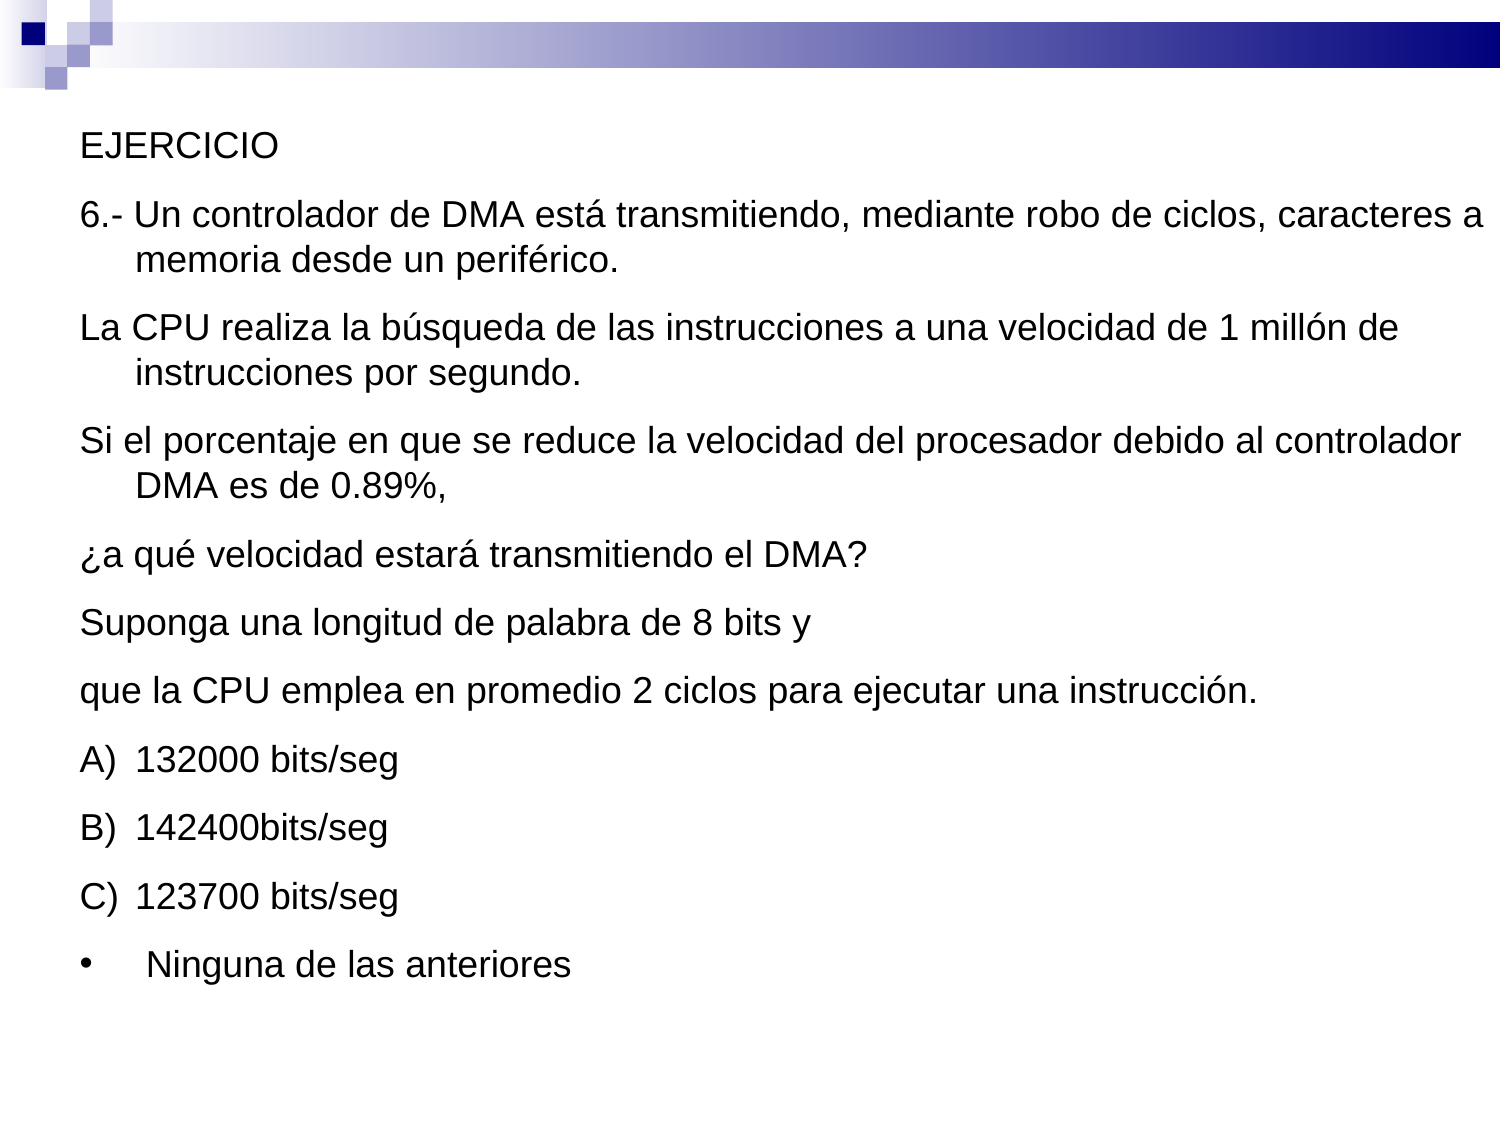

EJERCICIO
6.- Un controlador de DMA está transmitiendo, mediante robo de ciclos, caracteres a memoria desde un periférico.
La CPU realiza la búsqueda de las instrucciones a una velocidad de 1 millón de instrucciones por segundo.
Si el porcentaje en que se reduce la velocidad del procesador debido al controlador DMA es de 0.89%,
¿a qué velocidad estará transmitiendo el DMA?
Suponga una longitud de palabra de 8 bits y
que la CPU emplea en promedio 2 ciclos para ejecutar una instrucción.
132000 bits/seg
142400bits/seg
123700 bits/seg
 Ninguna de las anteriores